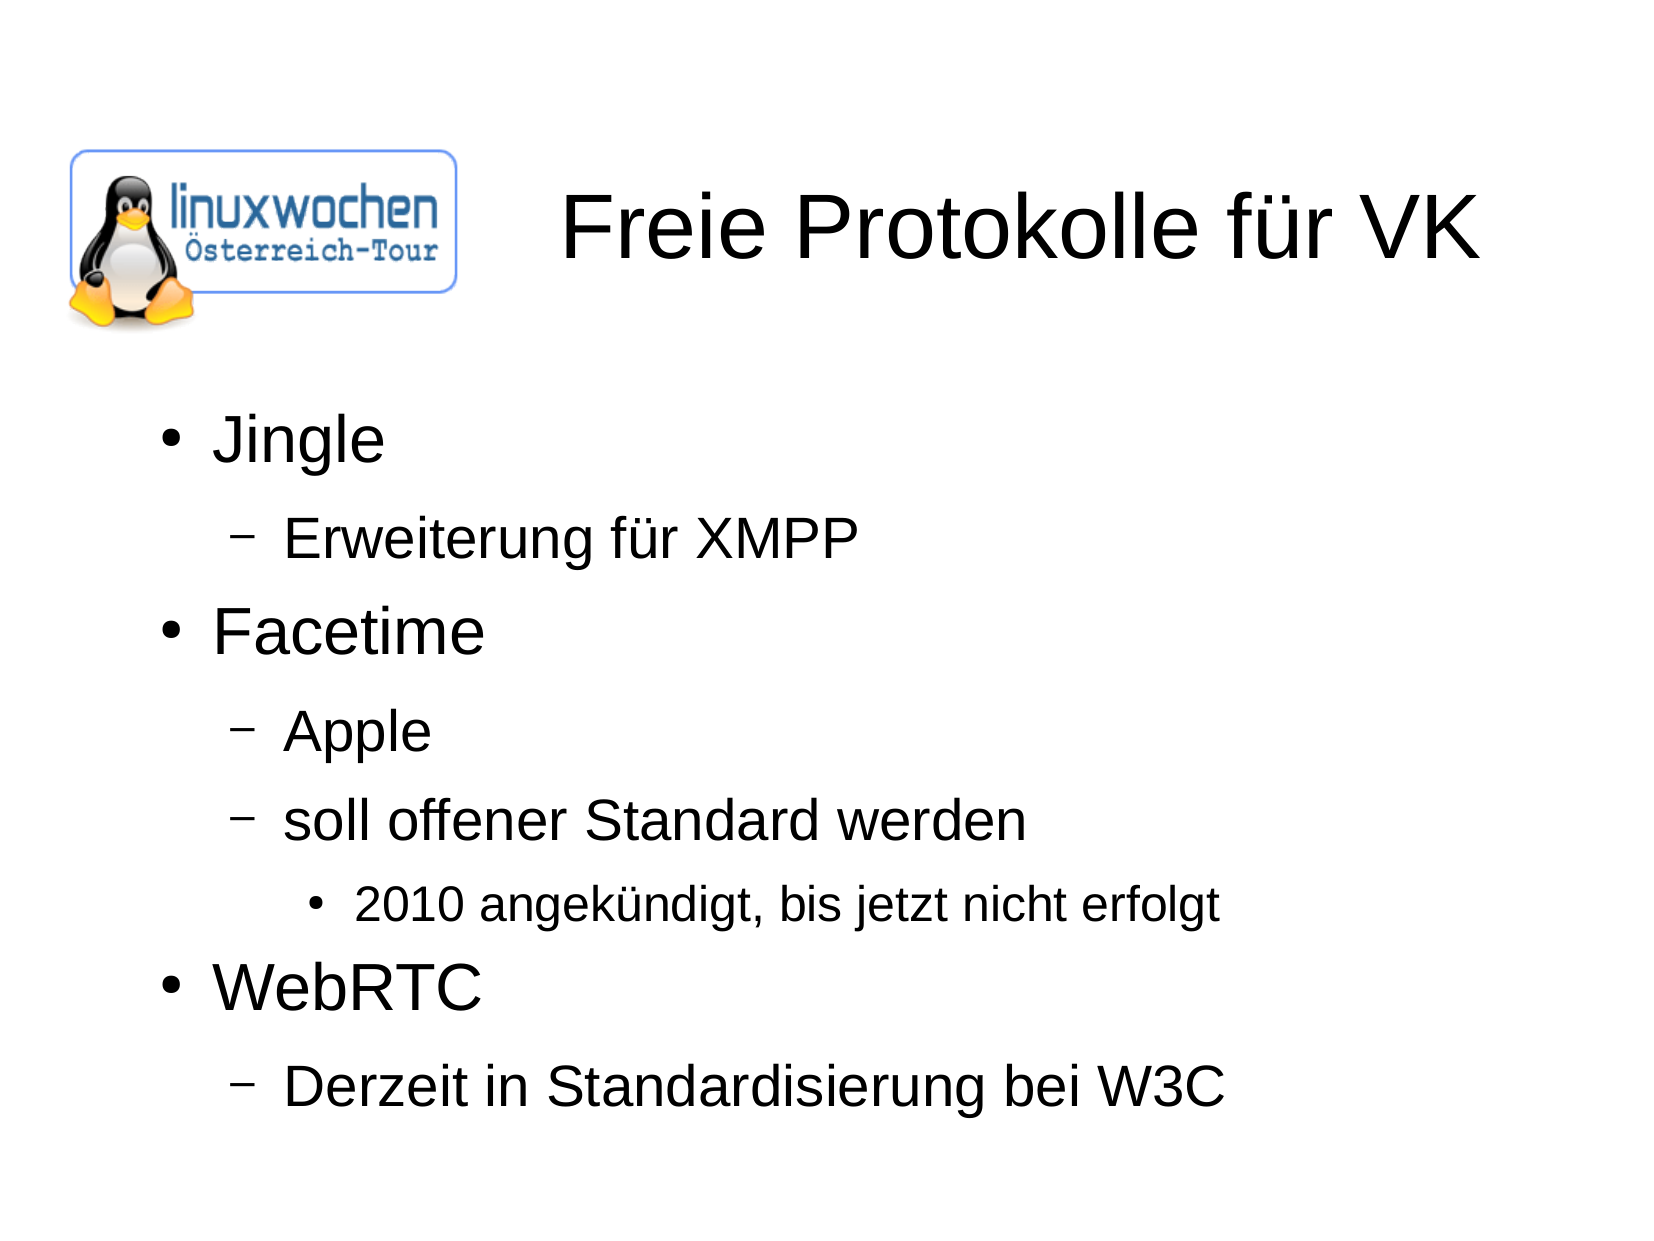

# Freie Protokolle für VK
Jingle
Erweiterung für XMPP
Facetime
Apple
soll offener Standard werden
2010 angekündigt, bis jetzt nicht erfolgt
WebRTC
Derzeit in Standardisierung bei W3C